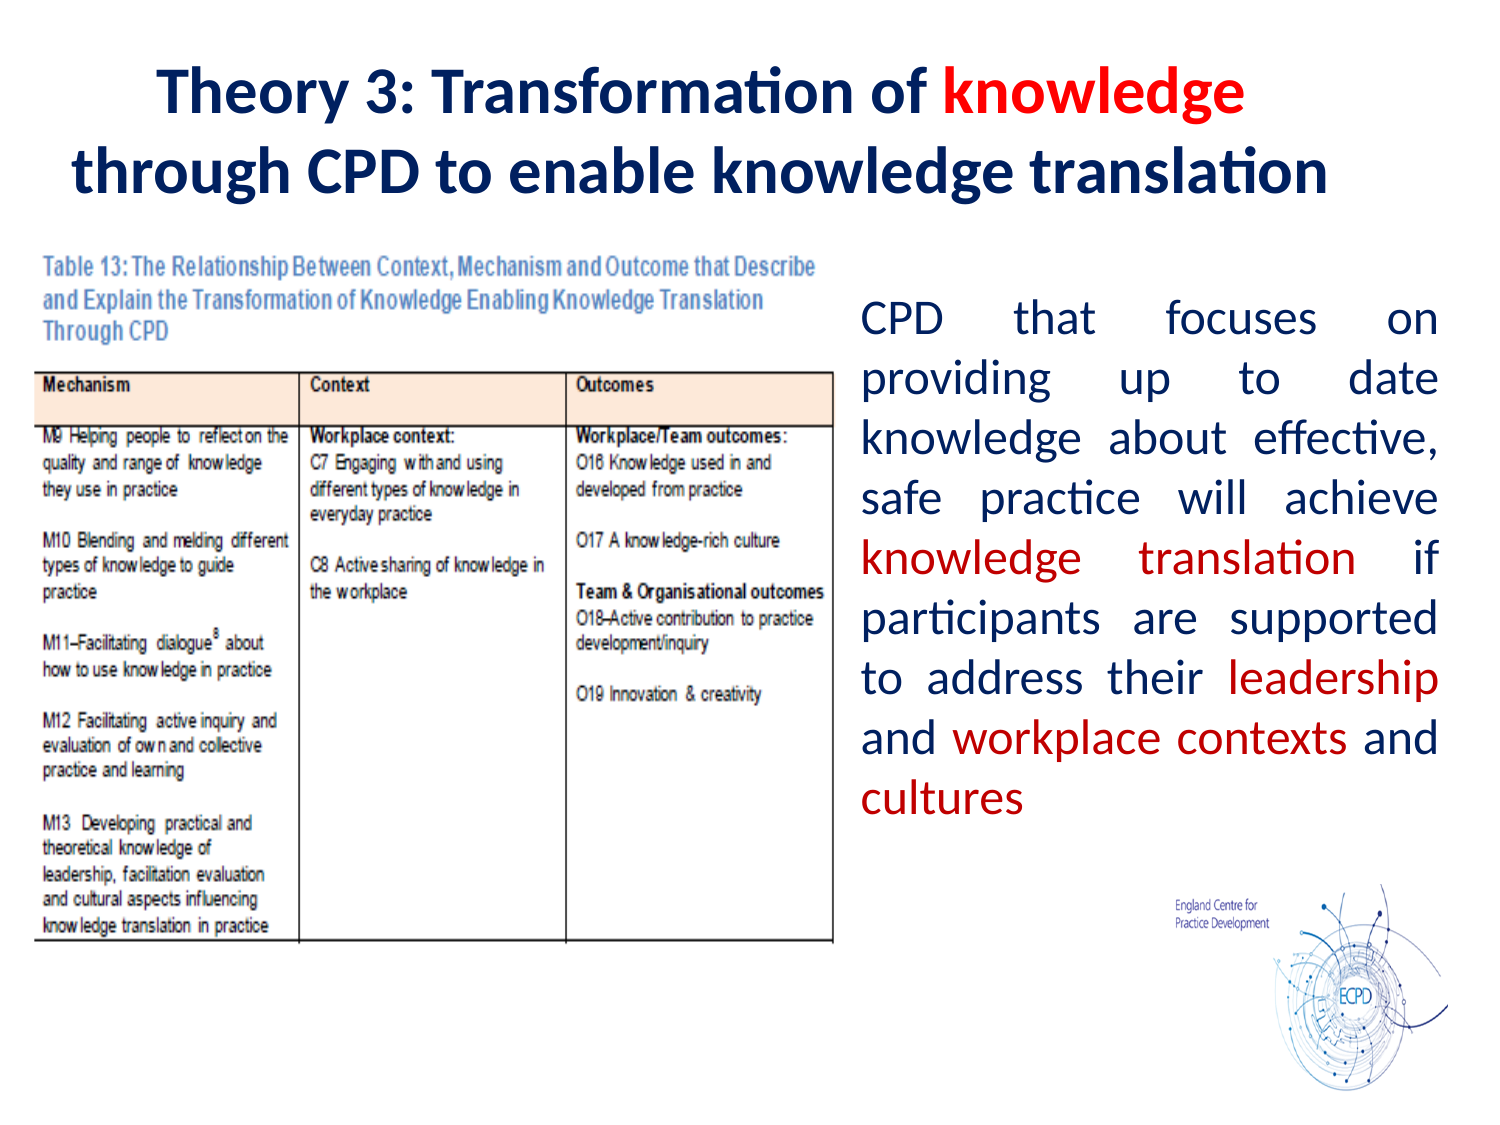

# Theory 3: Transformation of knowledge through CPD to enable knowledge translation
CPD that focuses on providing up to date knowledge about effective, safe practice will achieve knowledge translation if participants are supported to address their leadership and workplace contexts and cultures